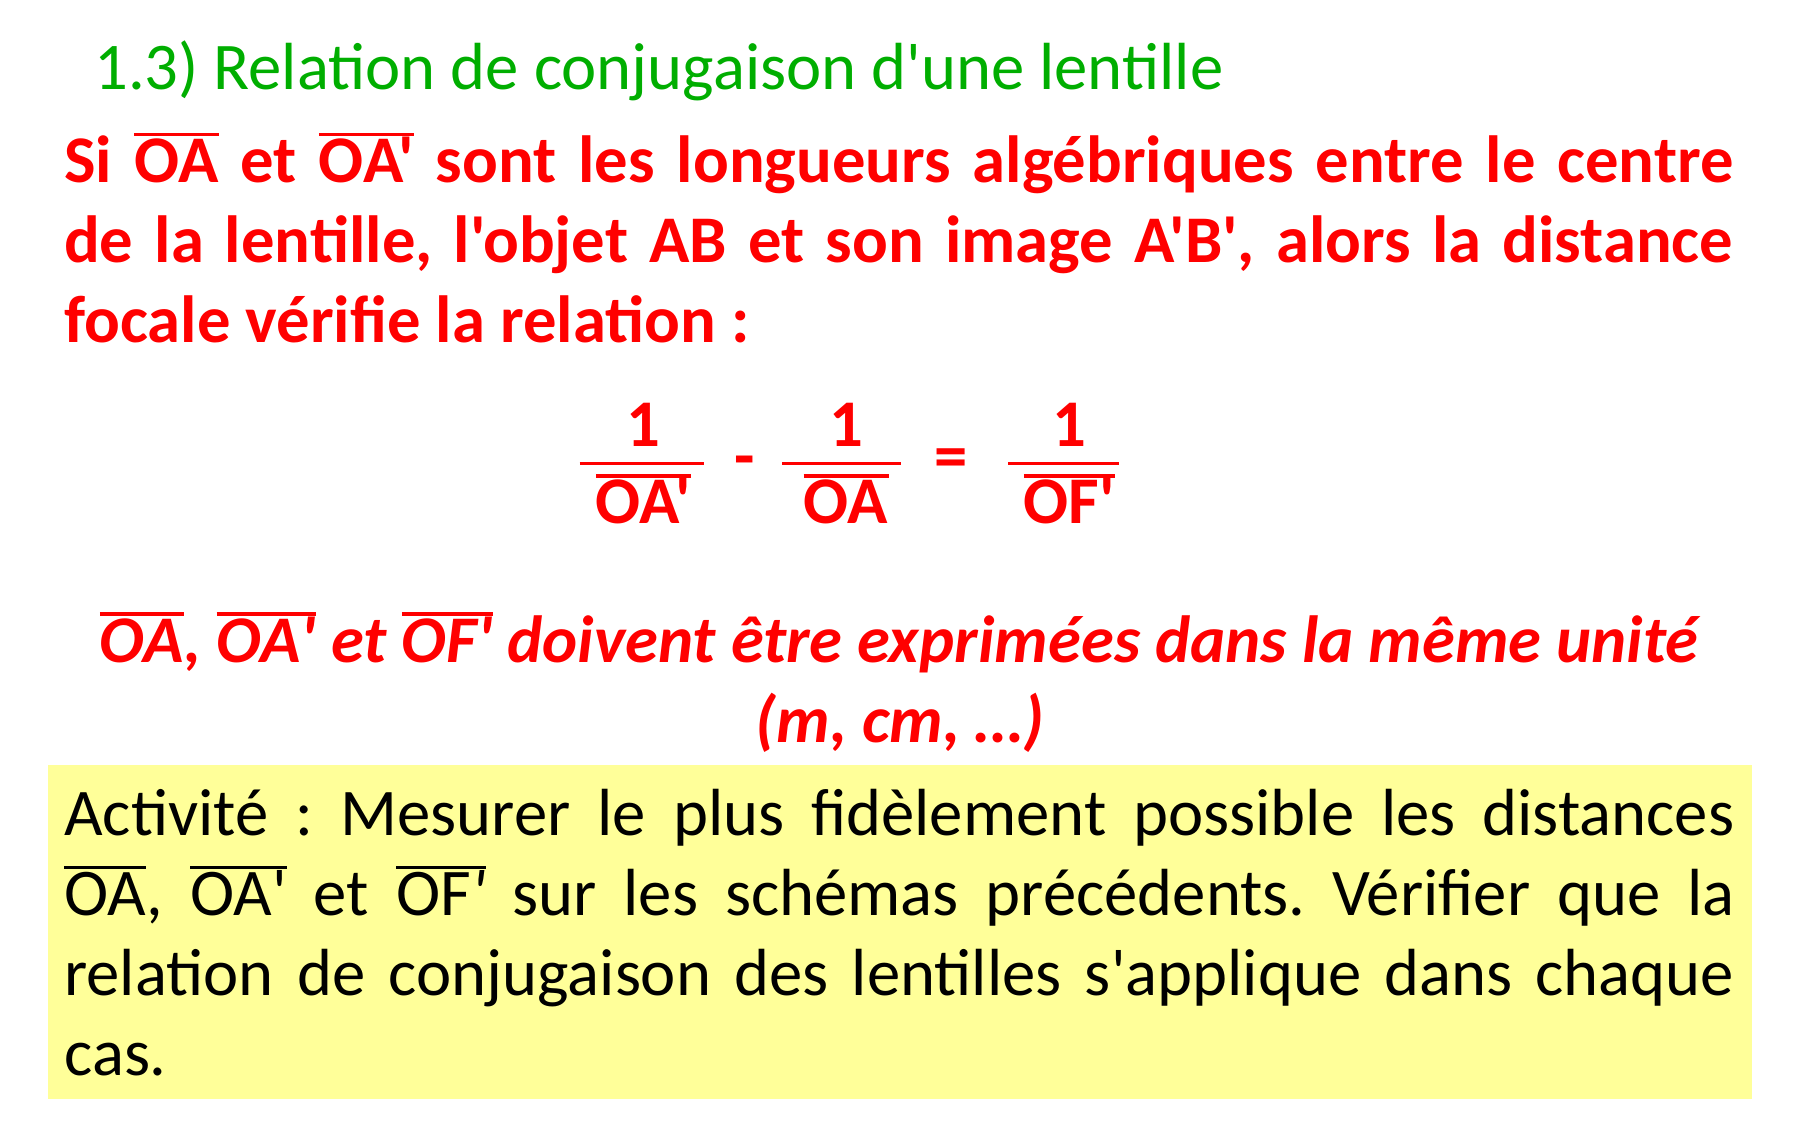

# 1.3) Relation de conjugaison d'une lentille
Si OA et OA' sont les longueurs algébriques entre le centre de la lentille, l'objet AB et son image A'B', alors la distance focale vérifie la relation :
OA, OA' et OF' doivent être exprimées dans la même unité (m, cm, …)
Activité : Mesurer le plus fidèlement possible les distances OA, OA' et OF' sur les schémas précédents. Vérifier que la relation de conjugaison des lentilles s'applique dans chaque cas.
1
OA'
1
OA
1
OF'
- =